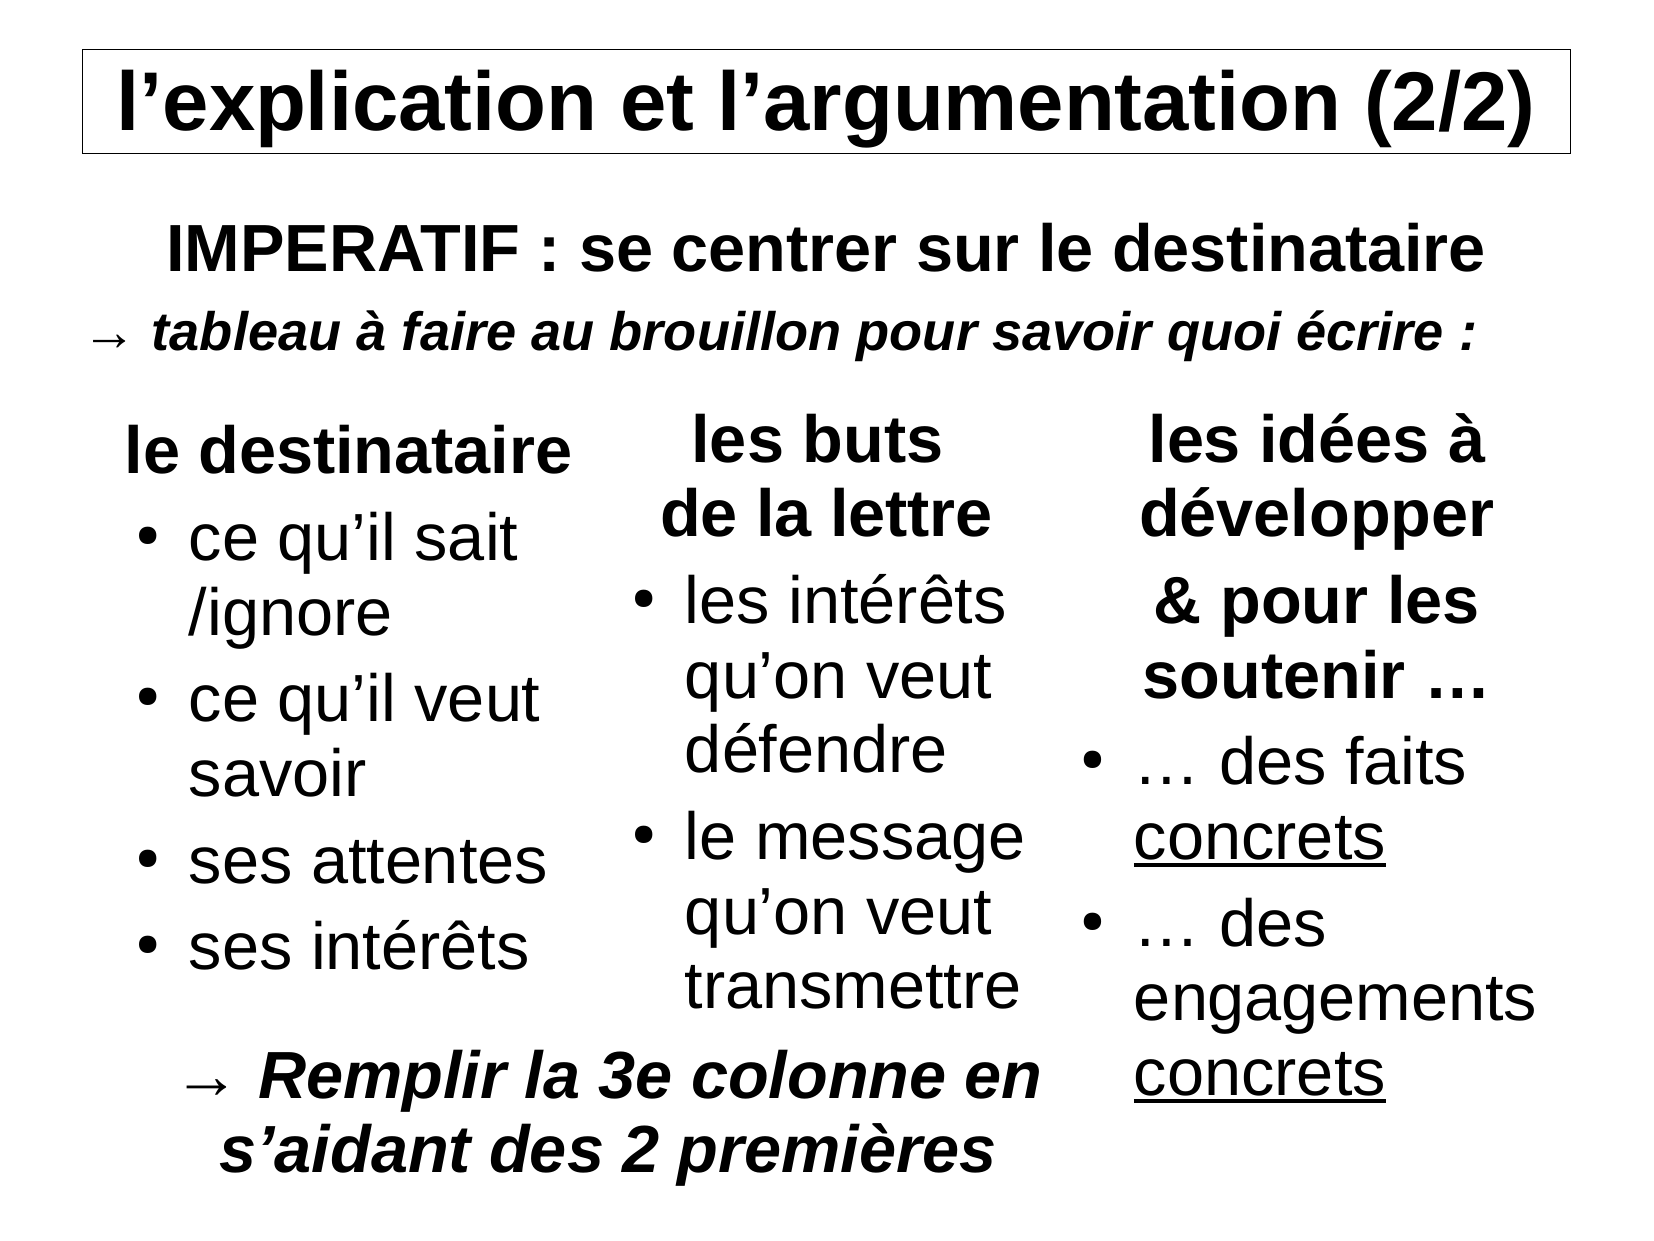

# l’explication et l’argumentation (2/2)
IMPERATIF : se centrer sur le destinataire
→ tableau à faire au brouillon pour savoir quoi écrire :
les buts
de la lettre
les intérêts qu’on veut défendre
le message qu’on veut transmettre
les idées à développer
& pour les soutenir …
… des faits concrets
… des engagements concrets
le destinataire
ce qu’il sait /ignore
ce qu’il veut savoir
ses attentes
ses intérêts
→ Remplir la 3e colonne en s’aidant des 2 premières